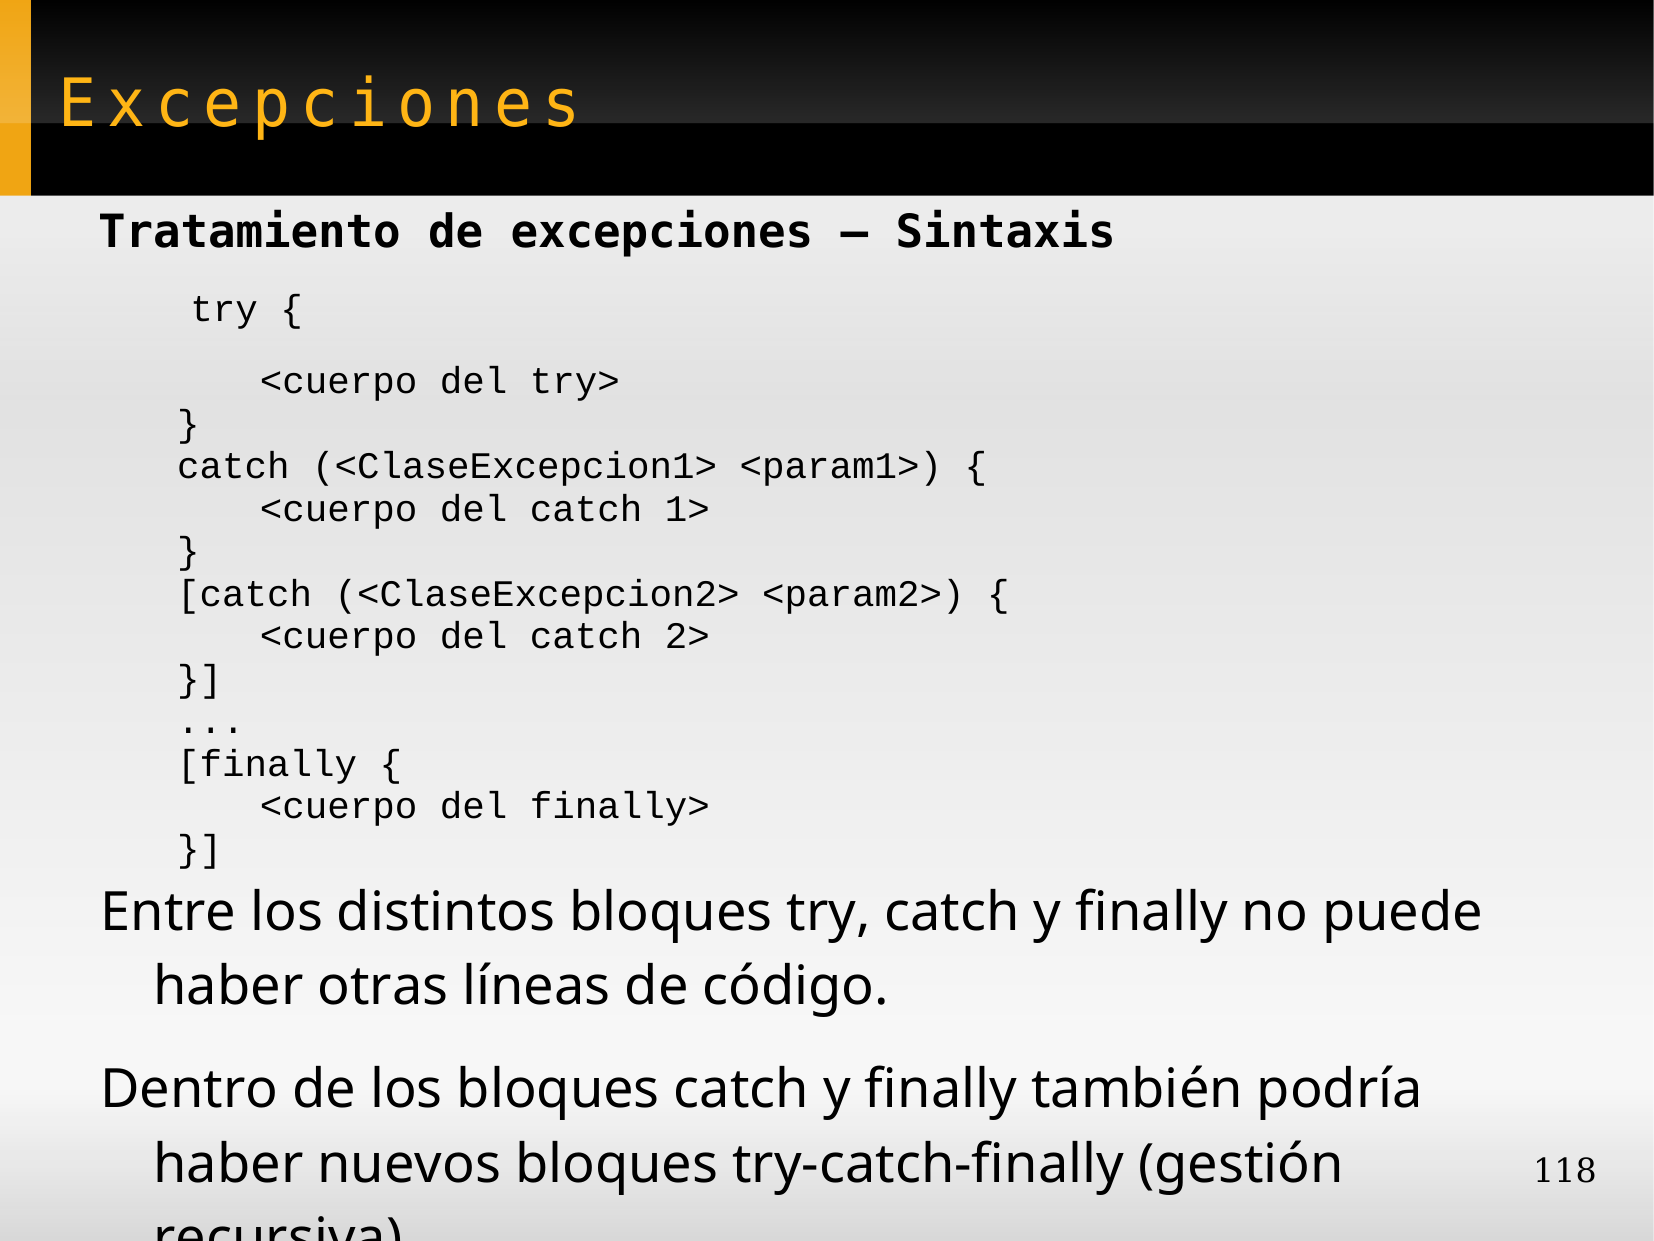

# Excepciones
Tratamiento de excepciones – Sintaxis
 try {
<cuerpo del try>
}
catch (<ClaseExcepcion1> <param1>) {
<cuerpo del catch 1>
}
[catch (<ClaseExcepcion2> <param2>) {
<cuerpo del catch 2>
}]
...
[finally {
<cuerpo del finally>
}]
Entre los distintos bloques try, catch y finally no puede haber otras líneas de código.
Dentro de los bloques catch y finally también podría haber nuevos bloques try-catch-finally (gestión recursiva).
118